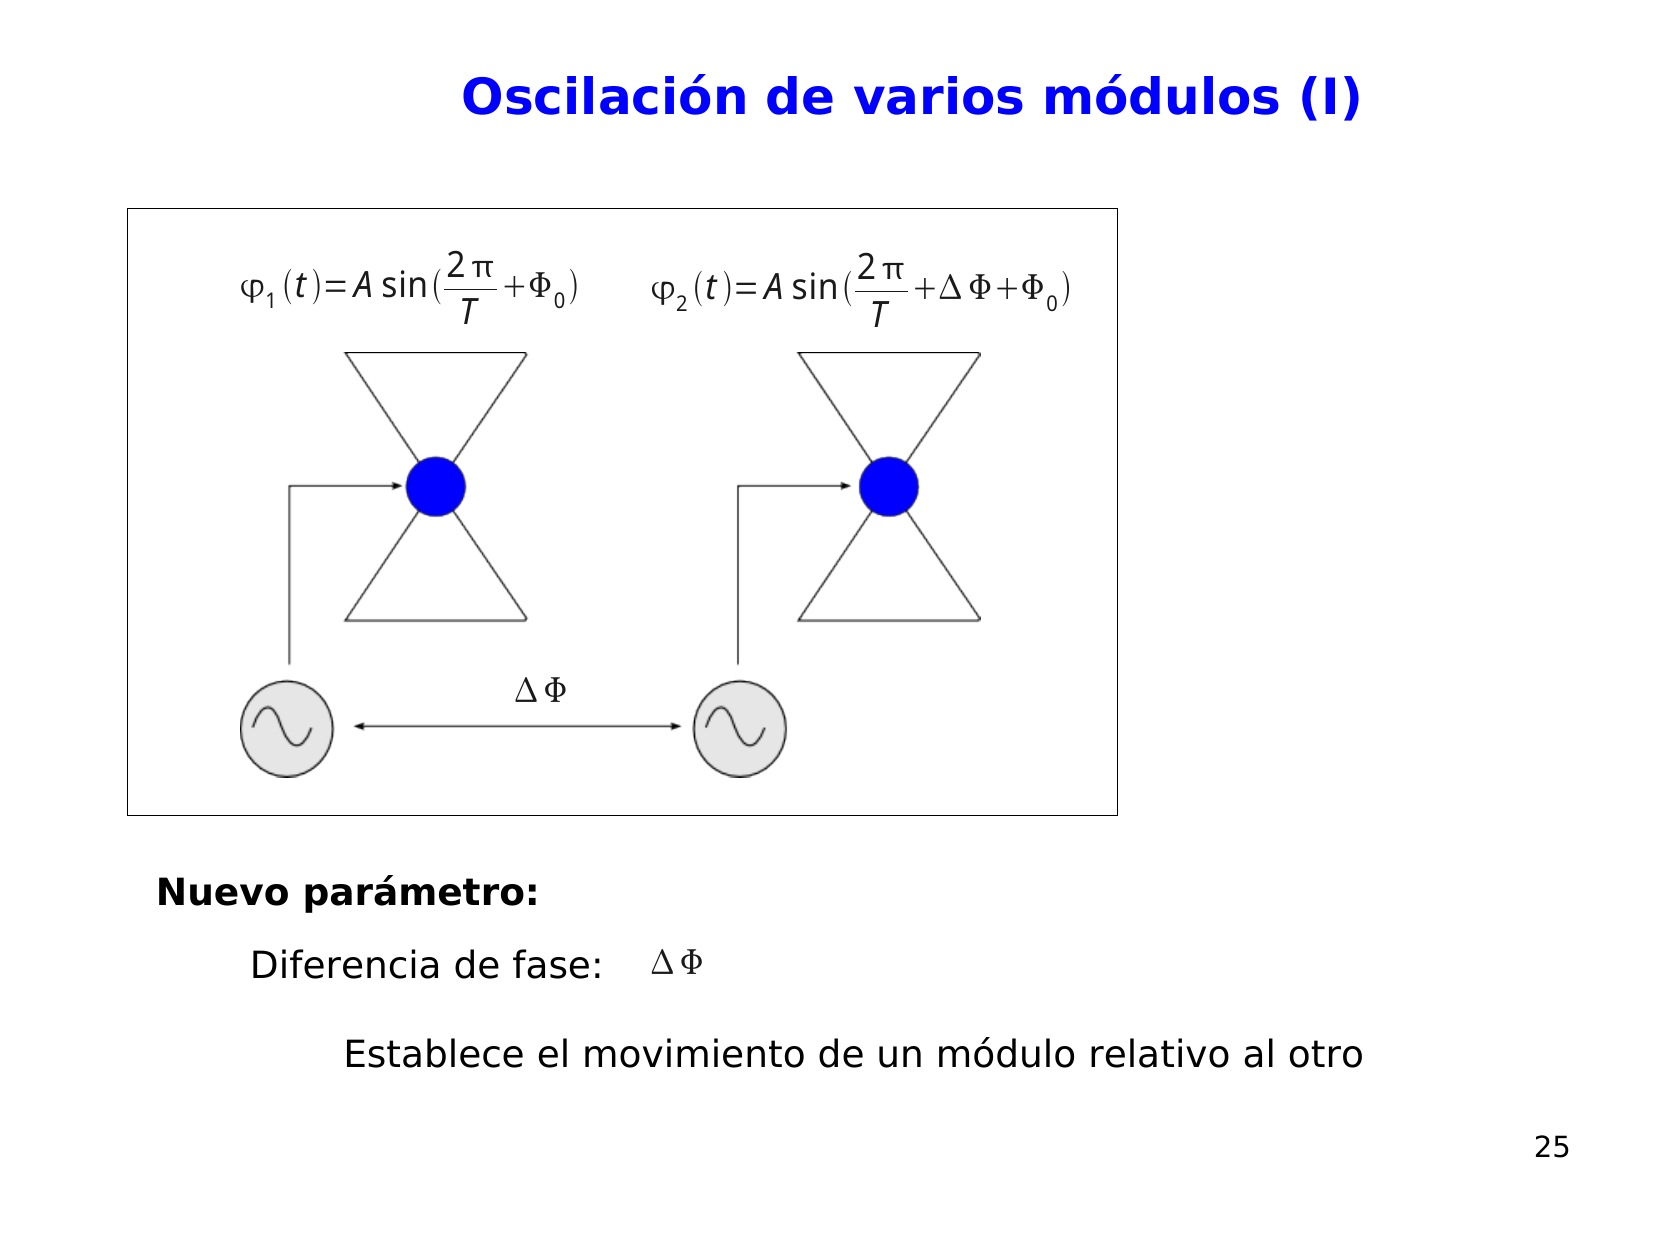

Oscilación de varios módulos (I)
Nuevo parámetro:
 Diferencia de fase:
Establece el movimiento de un módulo relativo al otro
25